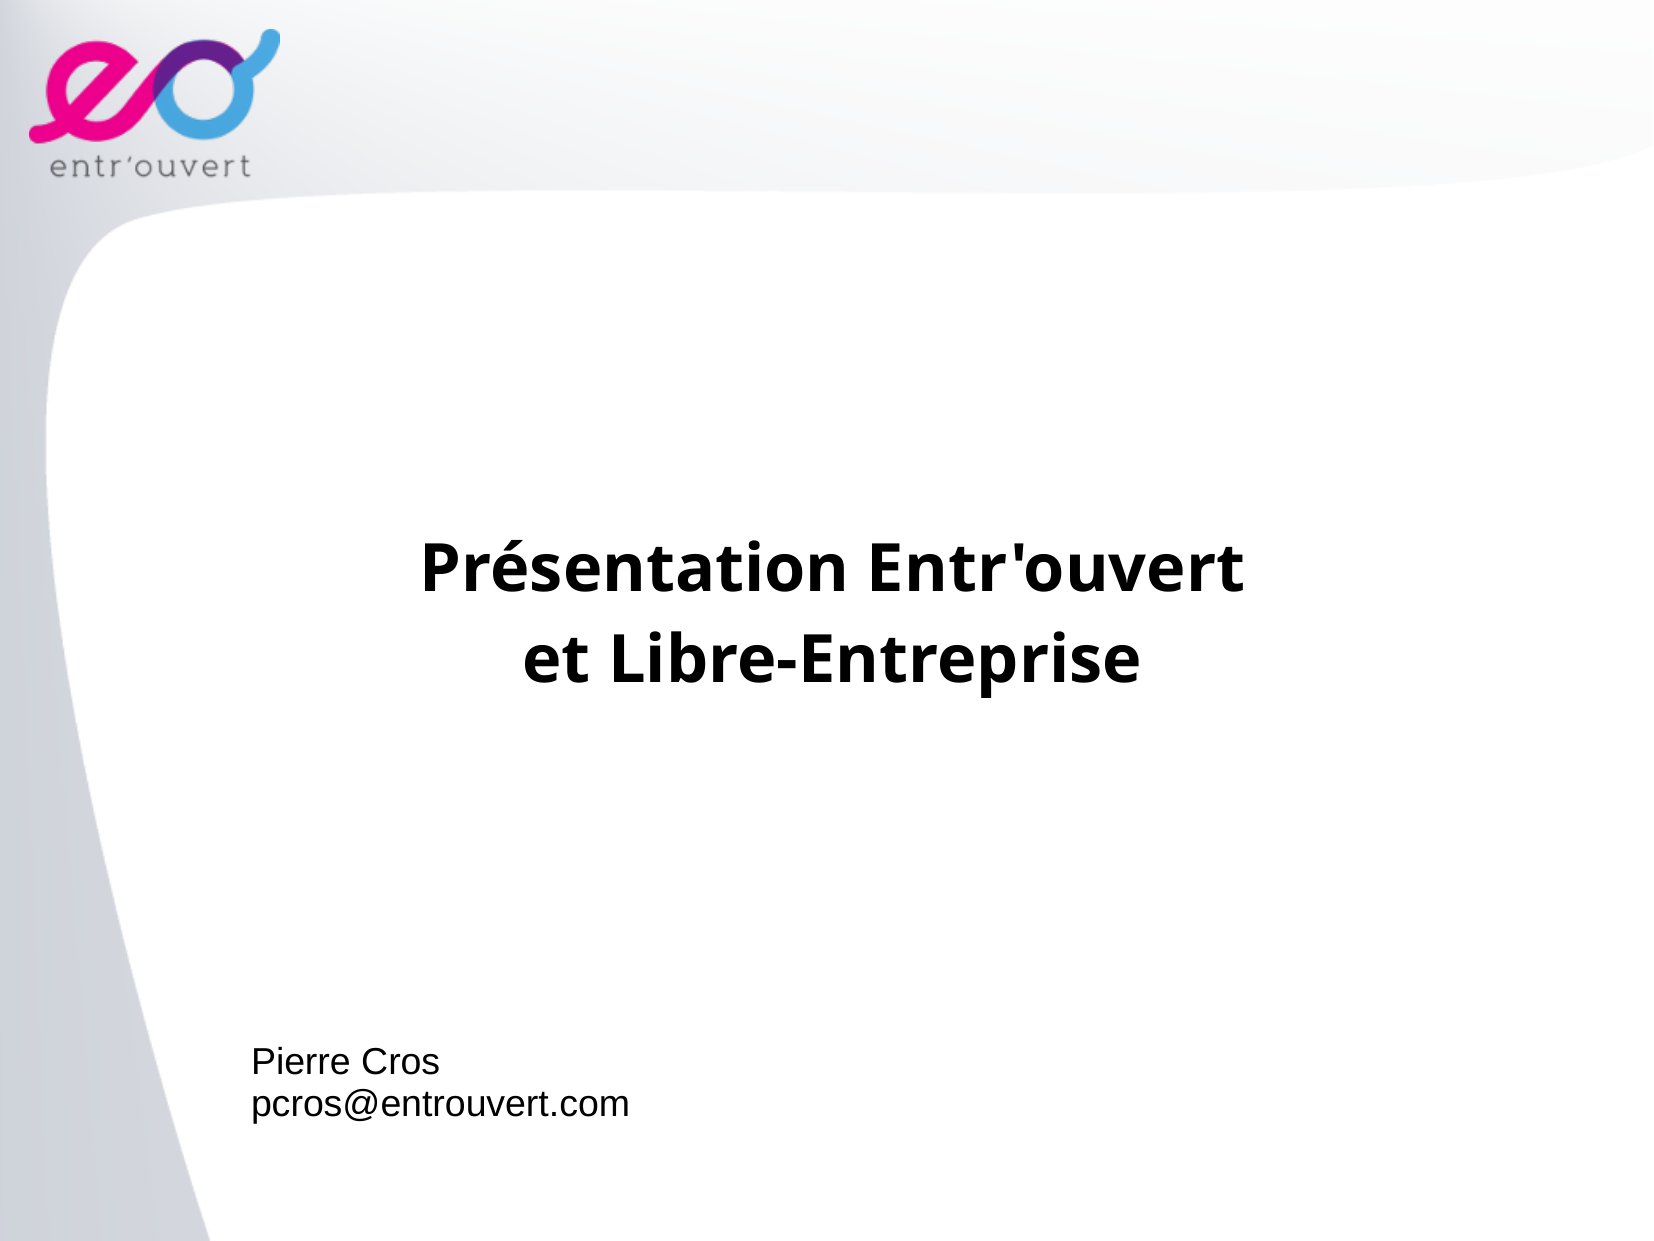

# Présentation Entr'ouvert
et Libre-Entreprise
Pierre Cros
pcros@entrouvert.com